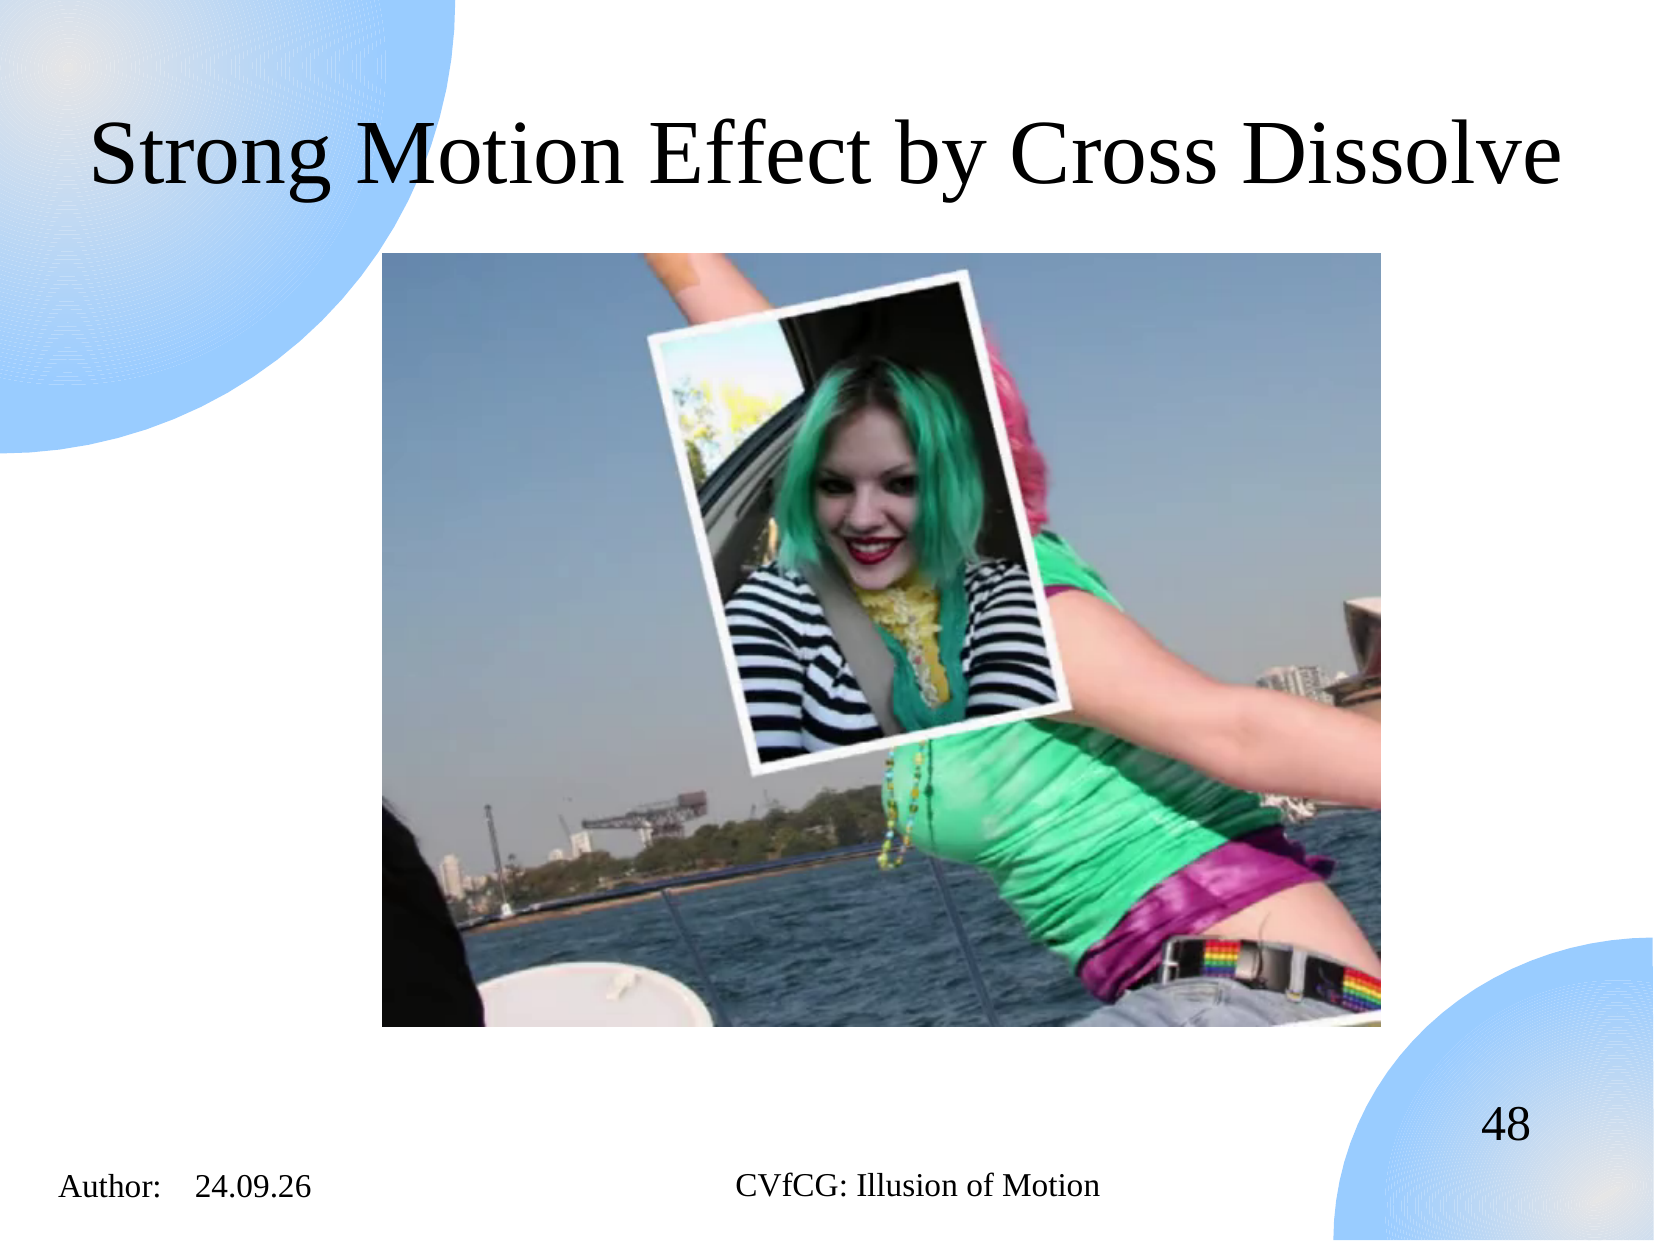

# Strong Motion Effect by Cross Dissolve
CVfCG: Illusion of Motion